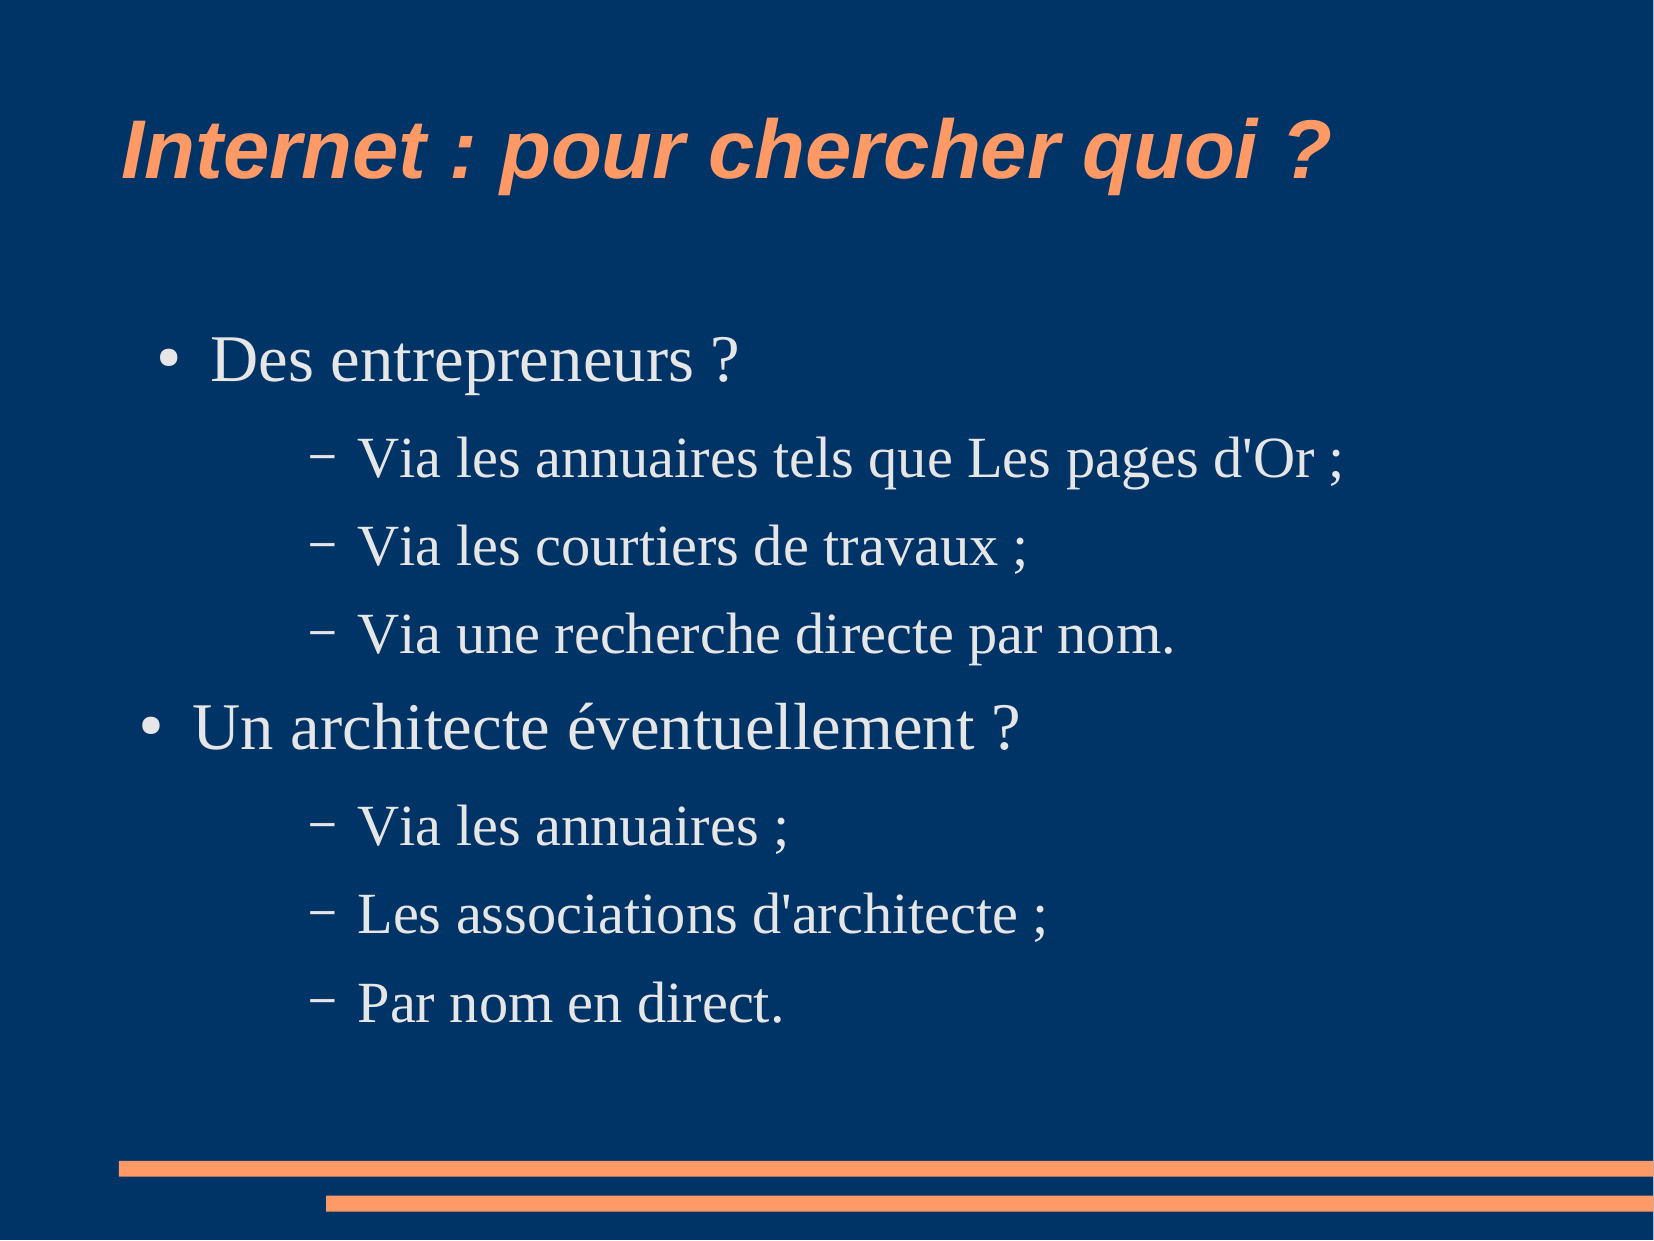

# Internet : pour chercher quoi ?
Des entrepreneurs ?
Via les annuaires tels que Les pages d'Or ;
Via les courtiers de travaux ;
Via une recherche directe par nom.
Un architecte éventuellement ?
Via les annuaires ;
Les associations d'architecte ;
Par nom en direct.